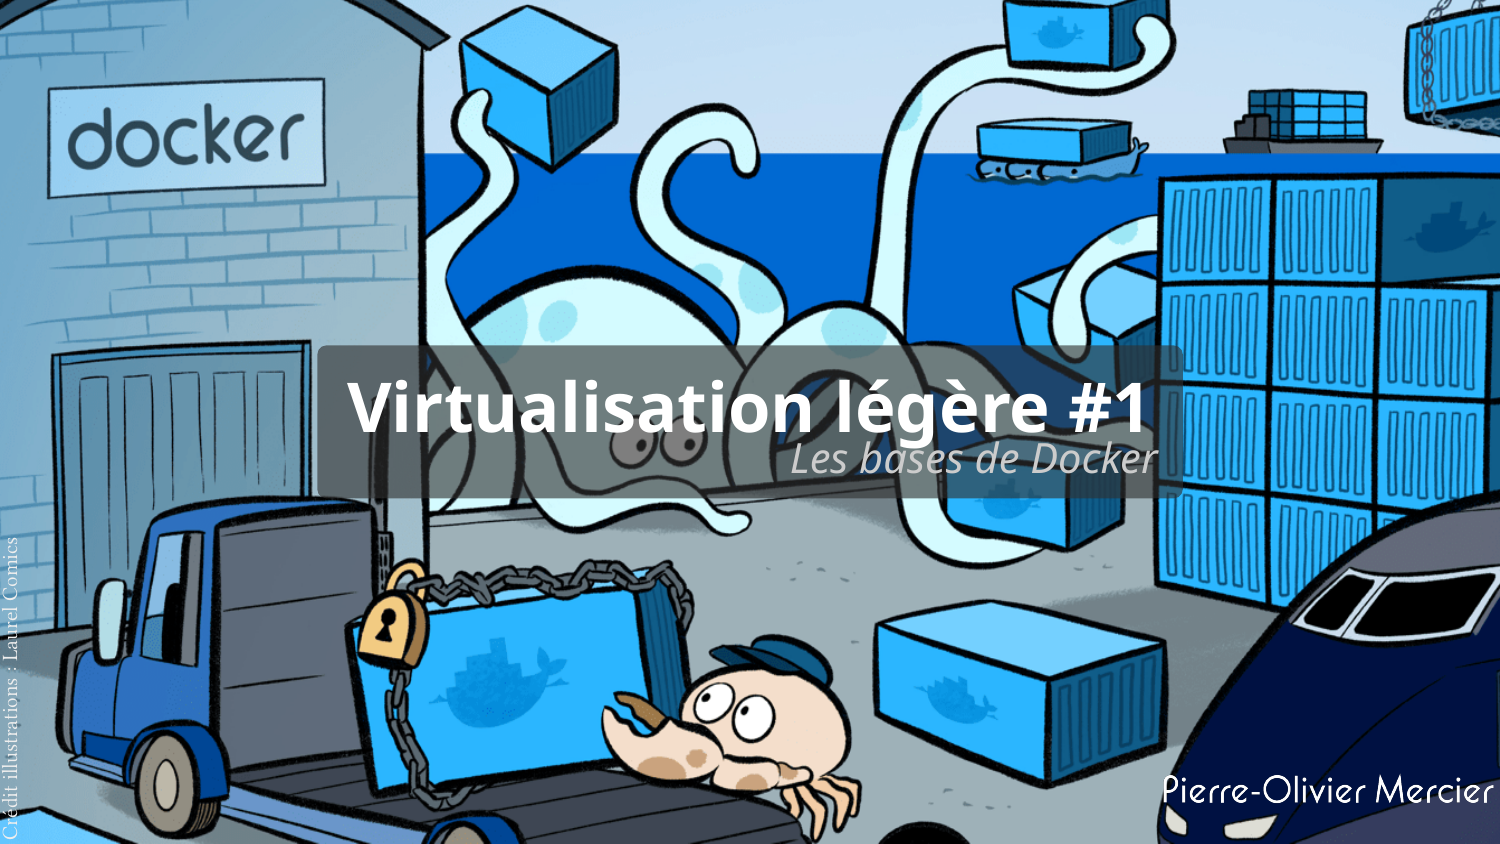

Virtualisation légère #1
Les bases de Docker
Crédit illustrations : Laurel Comics